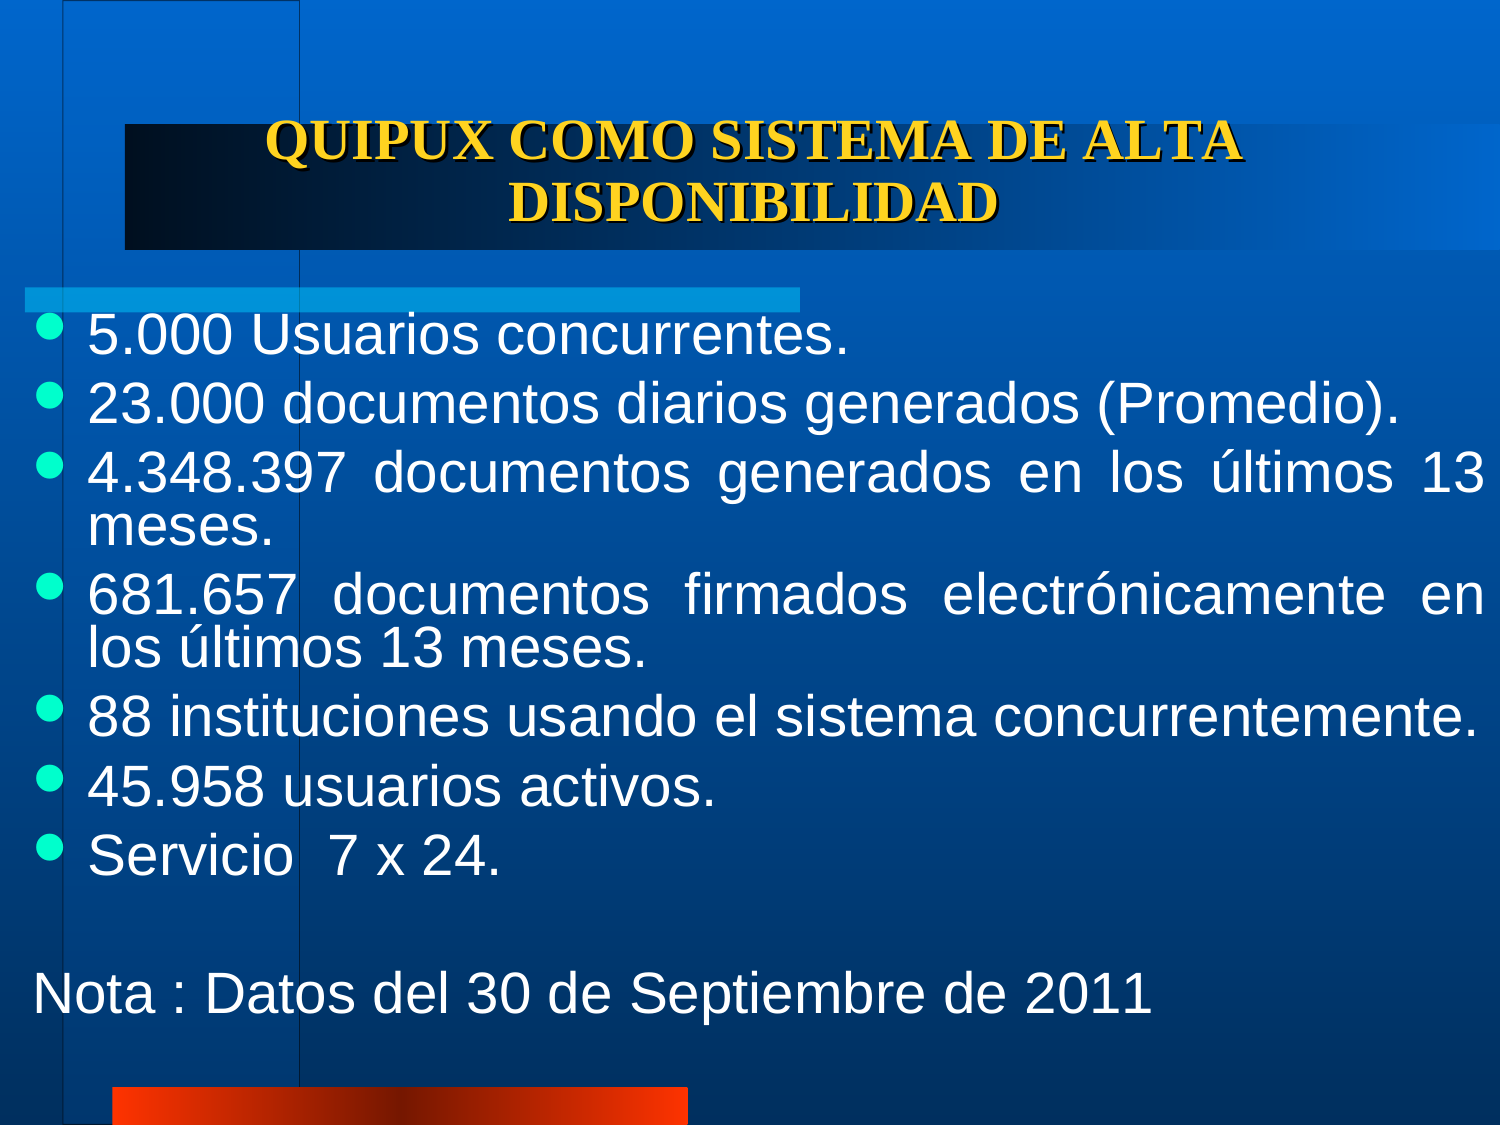

# QUIPUX COMO SISTEMA DE ALTA DISPONIBILIDAD
5.000 Usuarios concurrentes.
23.000 documentos diarios generados (Promedio).
4.348.397 documentos generados en los últimos 13 meses.
681.657 documentos firmados electrónicamente en los últimos 13 meses.
88 instituciones usando el sistema concurrentemente.
45.958 usuarios activos.
Servicio 7 x 24.
Nota : Datos del 30 de Septiembre de 2011